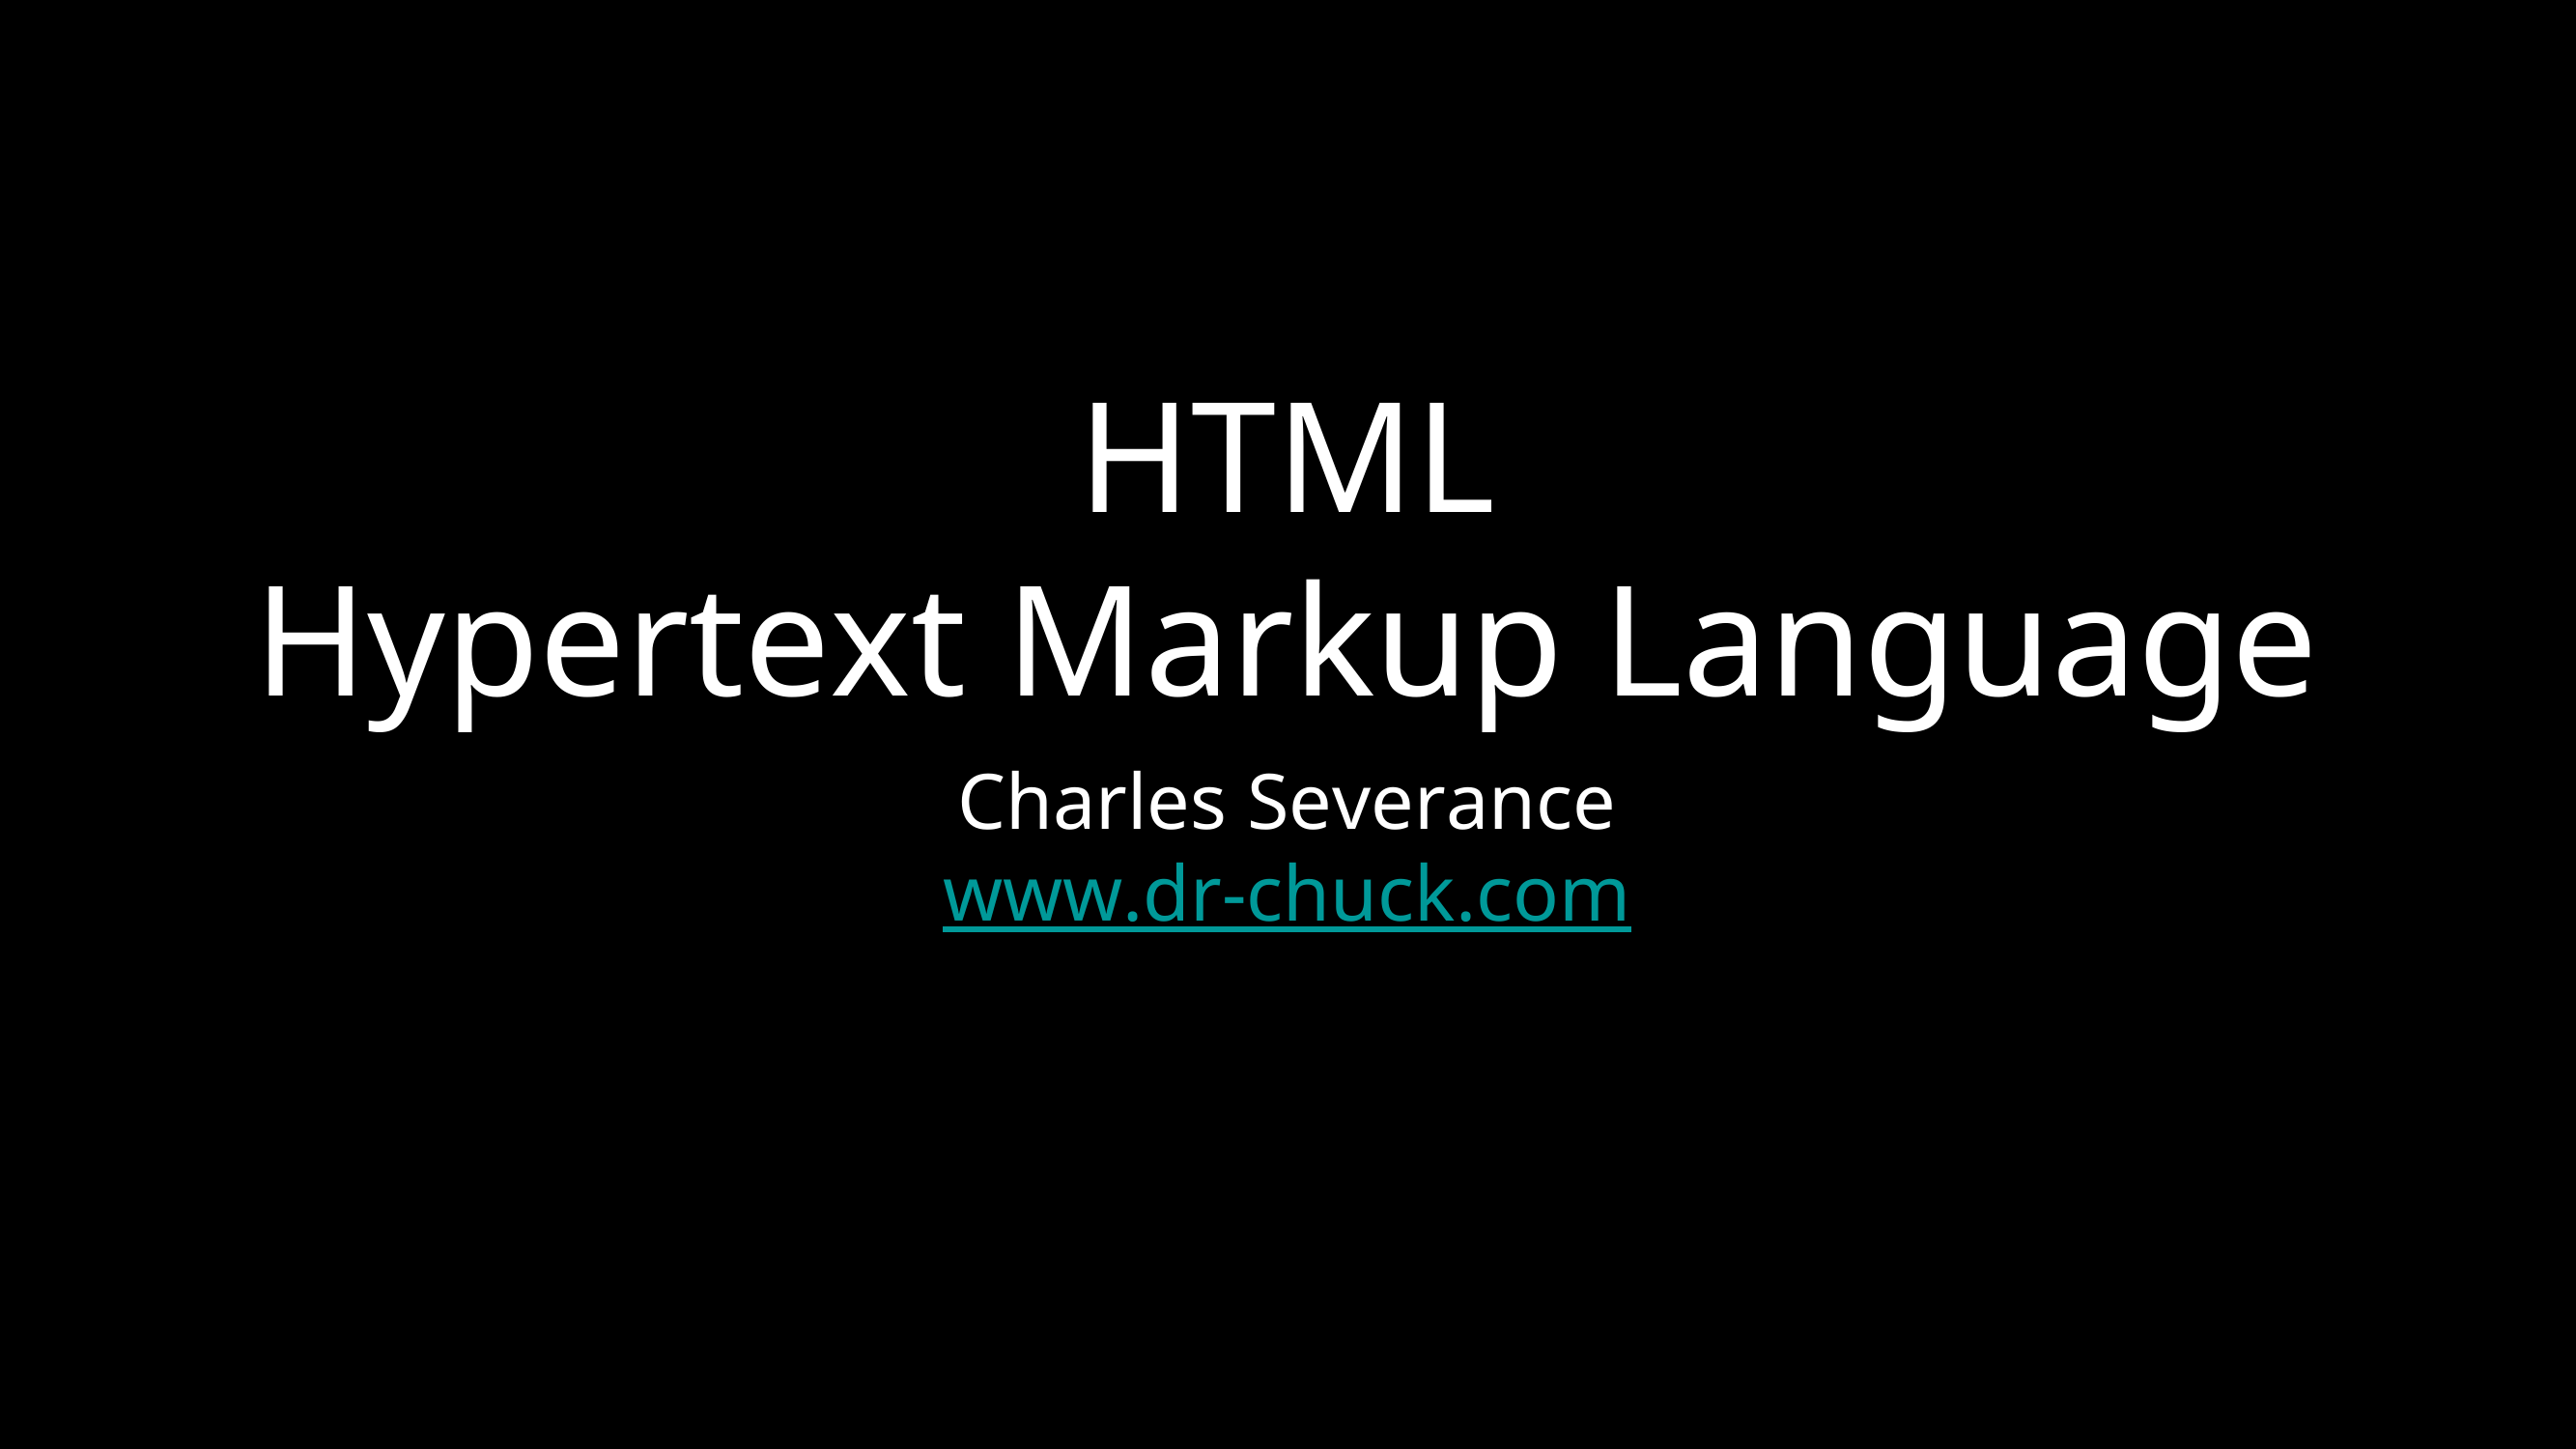

# HTML Hypertext Markup Language
Charles Severance
www.dr-chuck.com